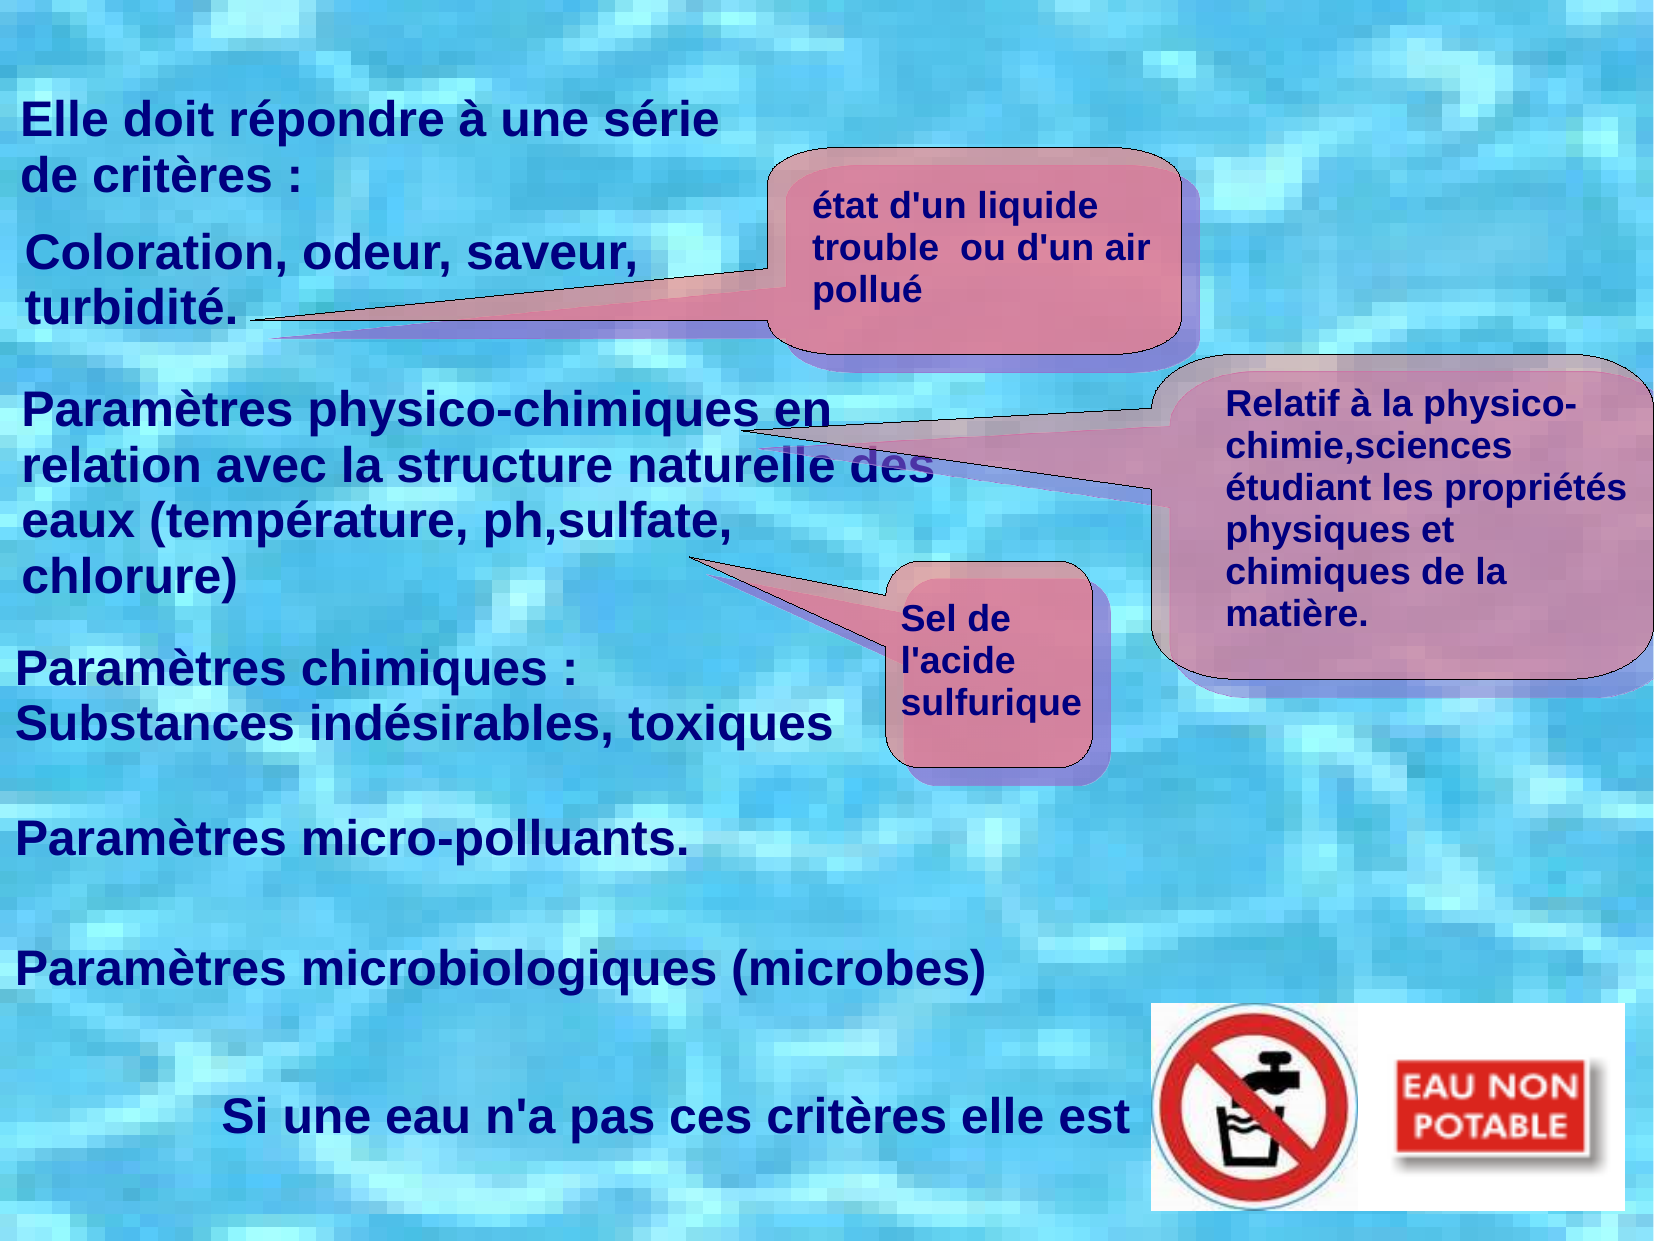

Elle doit répondre à une série de critères :
Coloration, odeur, saveur, turbidité.
état d'un liquide trouble ou d'un air pollué
Paramètres physico-chimiques en relation avec la structure naturelle des eaux (température, ph,sulfate, chlorure)
Relatif à la physico-chimie,sciences étudiant les propriétés physiques et chimiques de la matière.
Paramètres chimiques :
Substances indésirables, toxiques
Sel de l'acide sulfurique
Paramètres microbiologiques (microbes)
Paramètres micro-polluants.
Si une eau n'a pas ces critères elle est